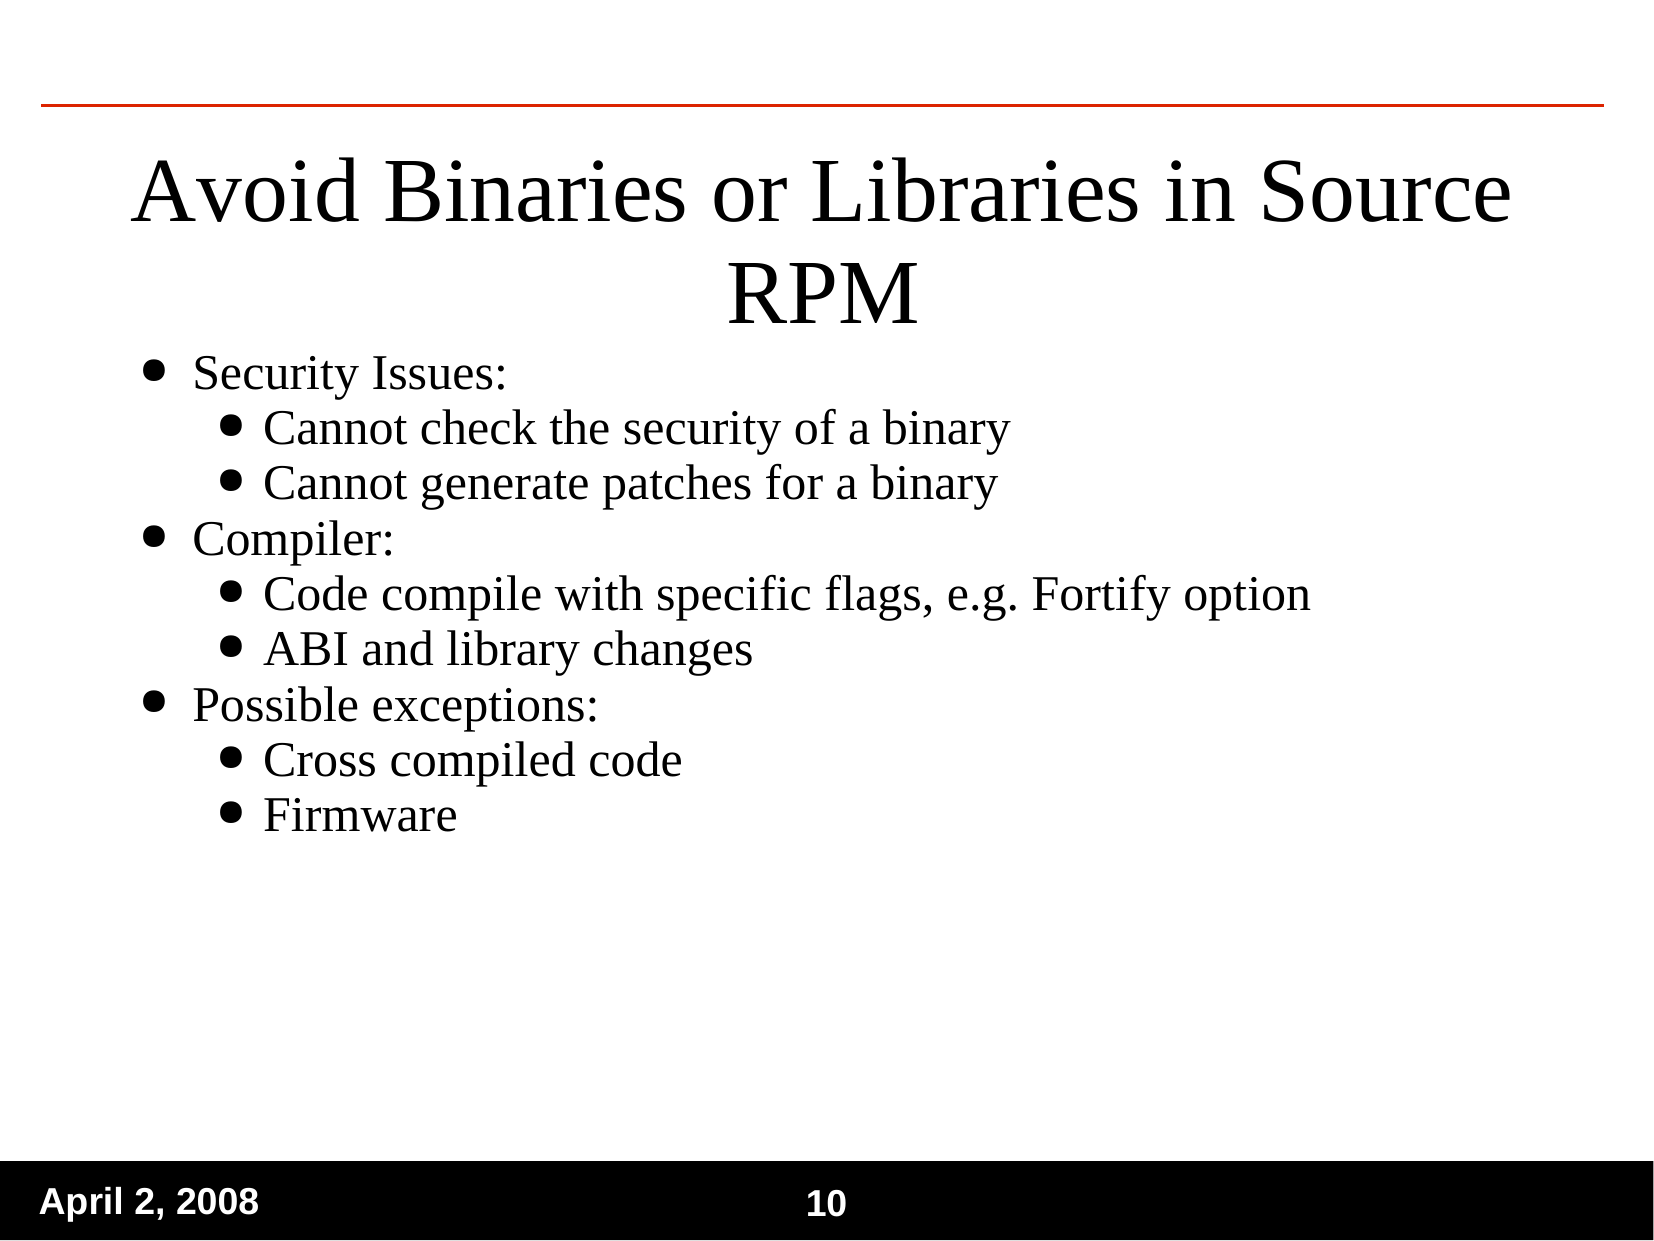

# Avoid Binaries or Libraries in Source RPM
Security Issues:
Cannot check the security of a binary
Cannot generate patches for a binary
Compiler:
Code compile with specific flags, e.g. Fortify option
ABI and library changes
Possible exceptions:
Cross compiled code
Firmware